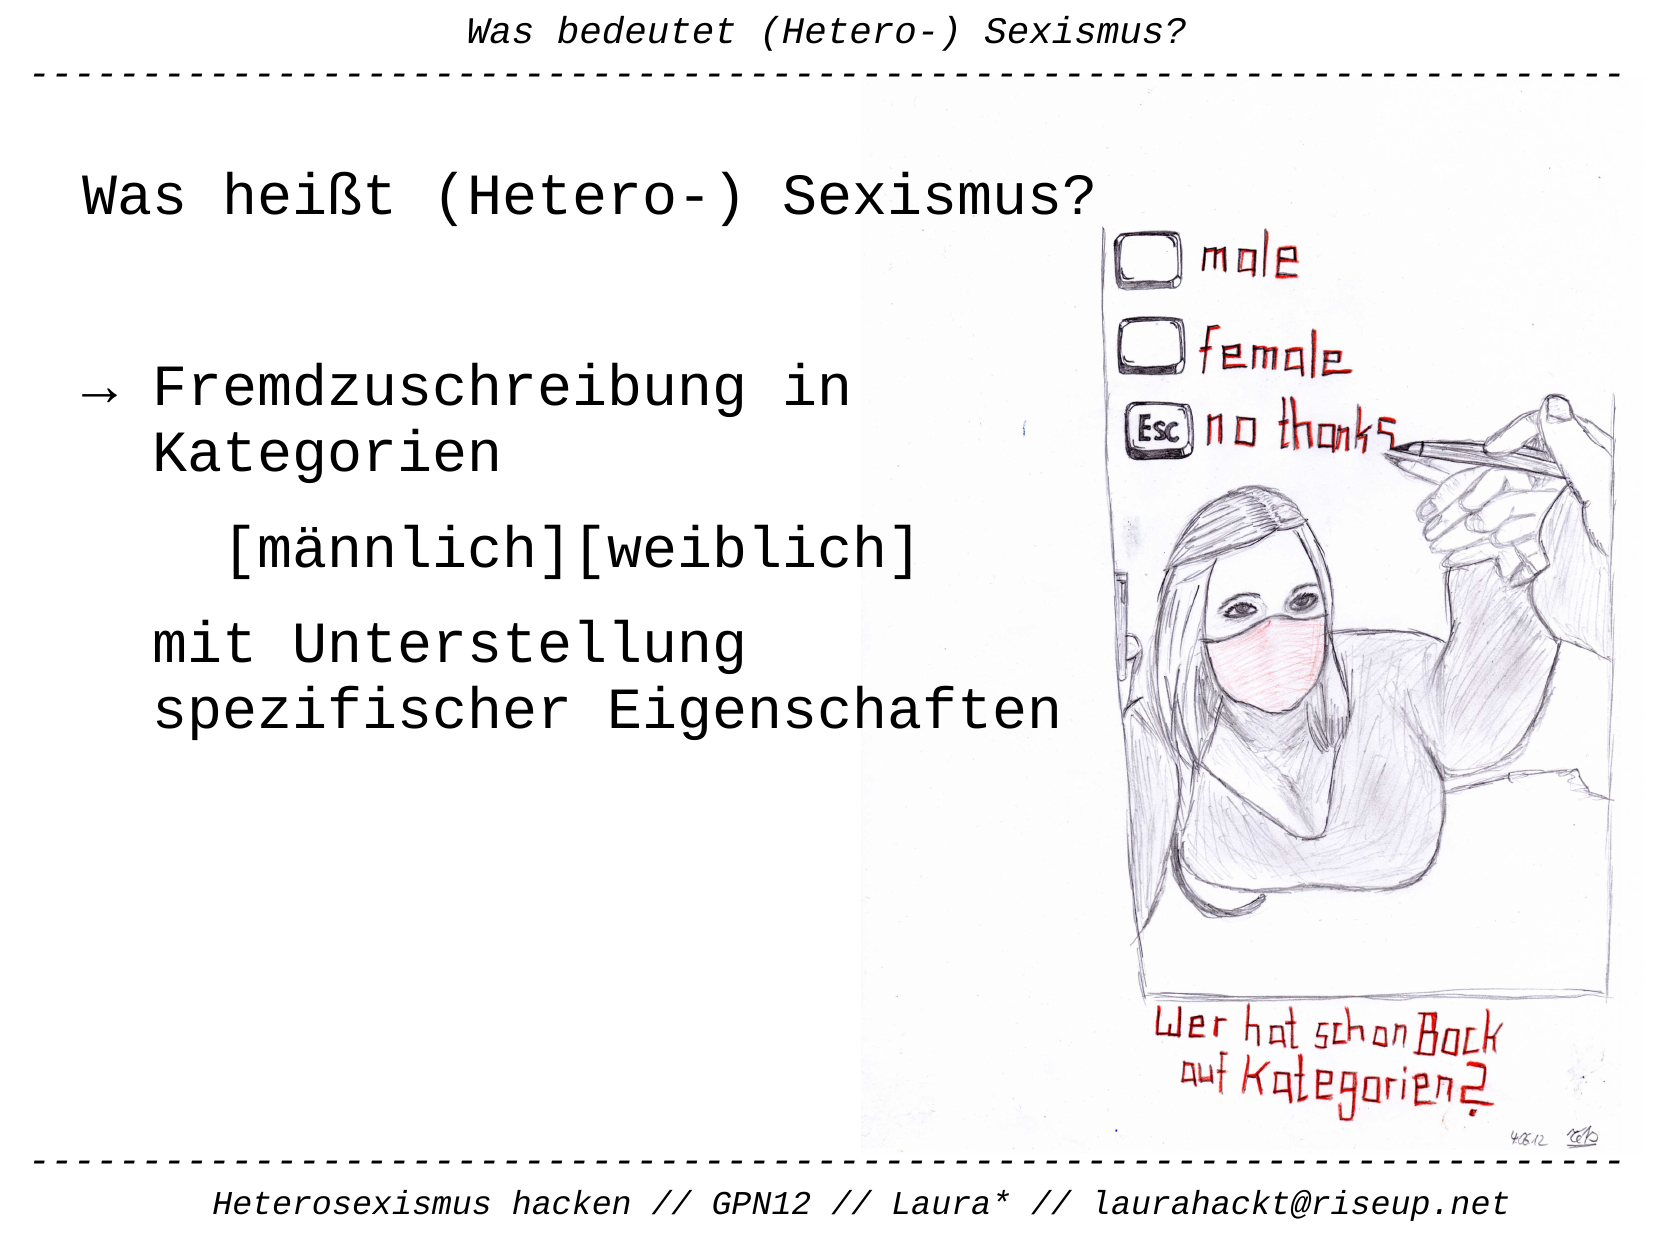

Was bedeutet (Hetero-) Sexismus?
-----------------------------------------------------------------------
Was heißt (Hetero-) Sexismus?
→ Fremdzuschreibung in Kategorien
 [männlich][weiblich]
 mit Unterstellung spezifischer Eigenschaften
#
-----------------------------------------------------------------------
Heterosexismus hacken // GPN12 // Laura* // laurahackt@riseup.net